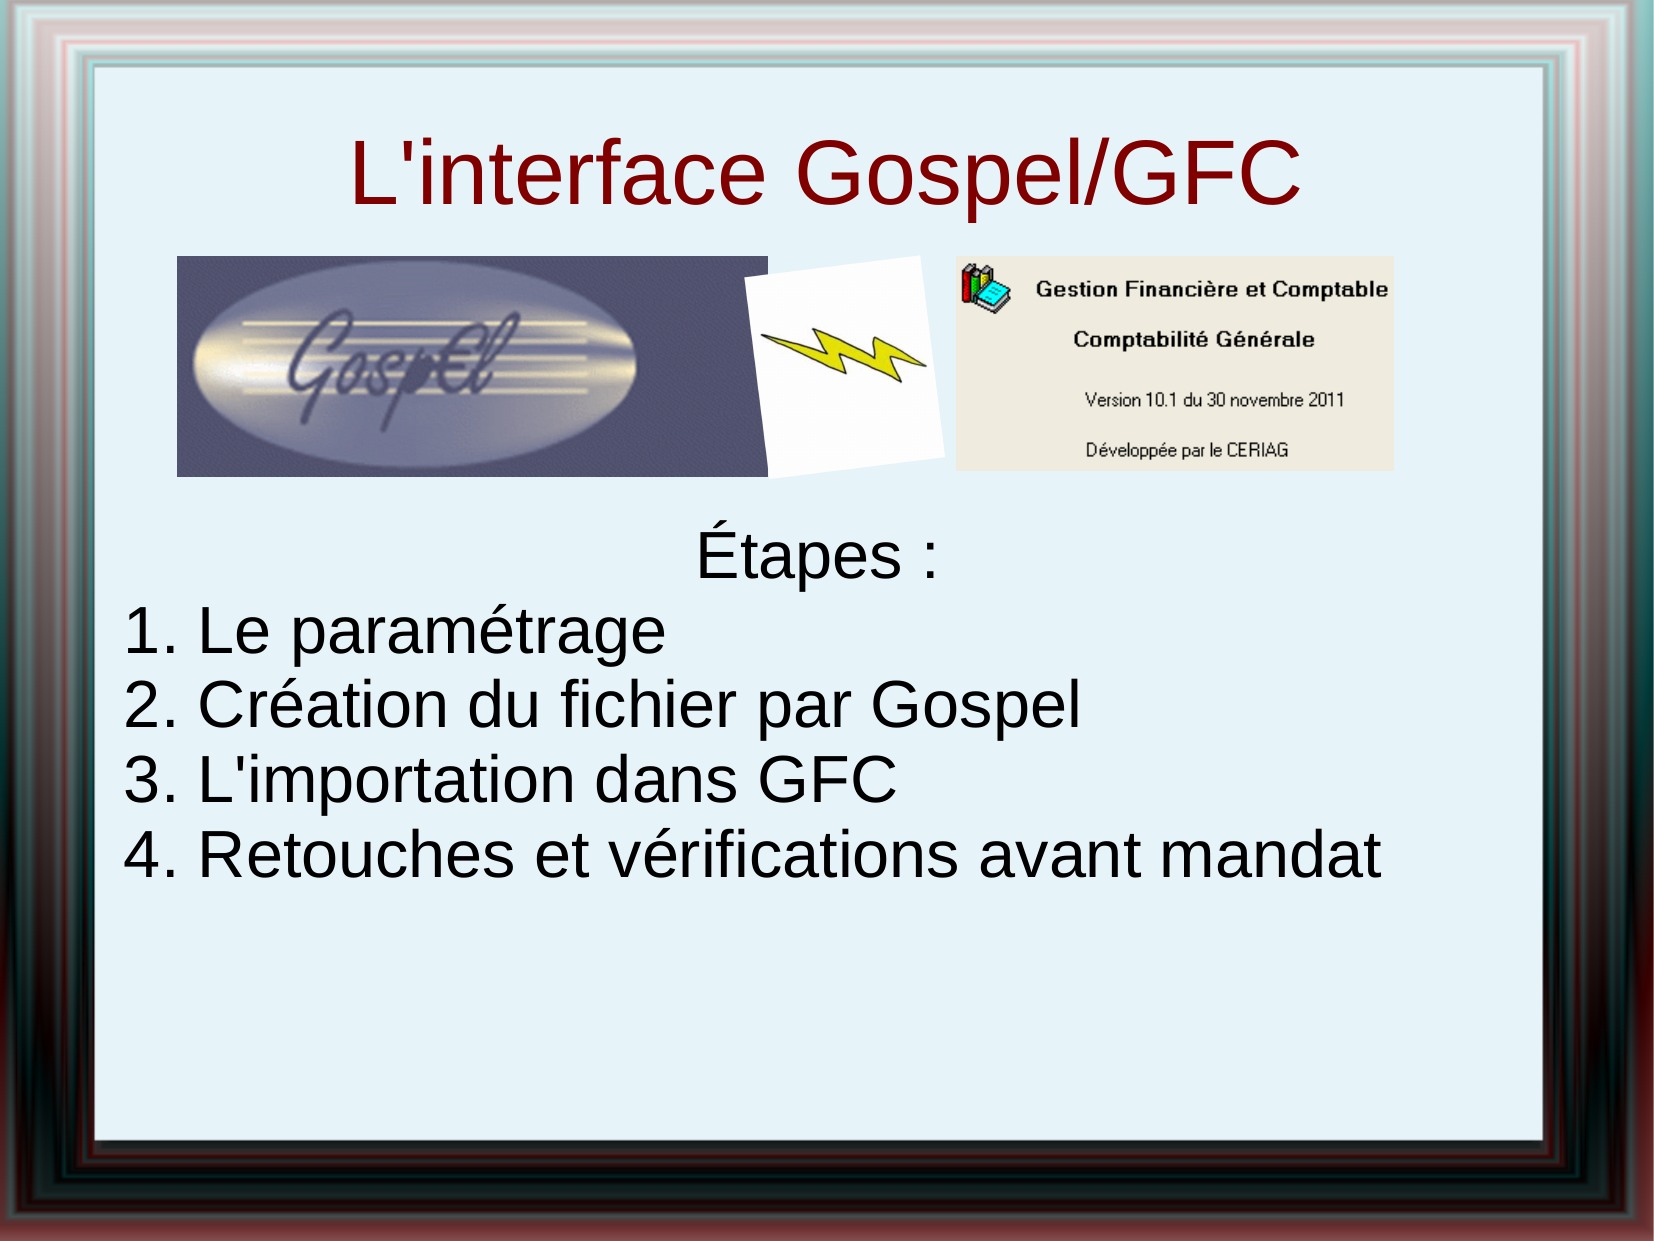

# L'interface Gospel/GFC
Étapes :
 Le paramétrage
 Création du fichier par Gospel
 L'importation dans GFC
 Retouches et vérifications avant mandat